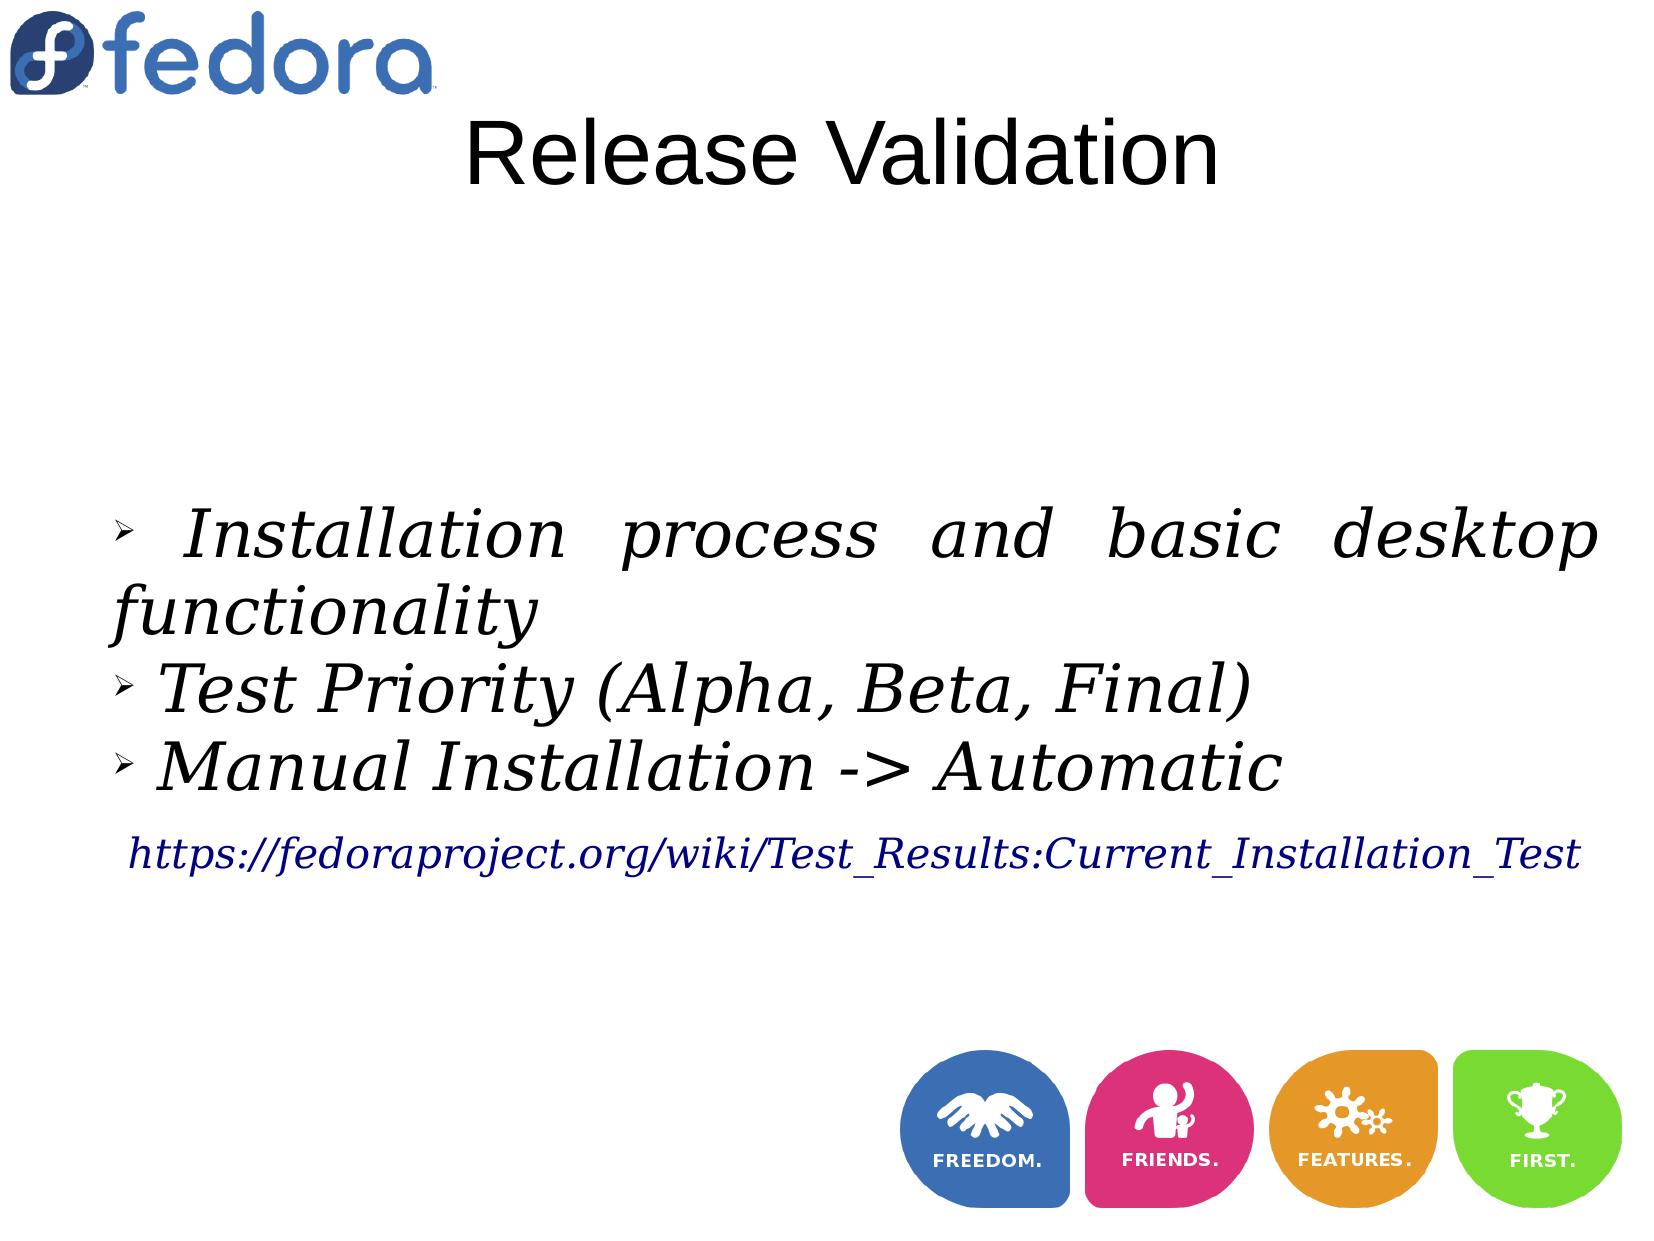

Release Validation
# Installation process and basic desktop functionality
 Test Priority (Alpha, Beta, Final)
 Manual Installation -> Automatic
https://fedoraproject.org/wiki/Test_Results:Current_Installation_Test